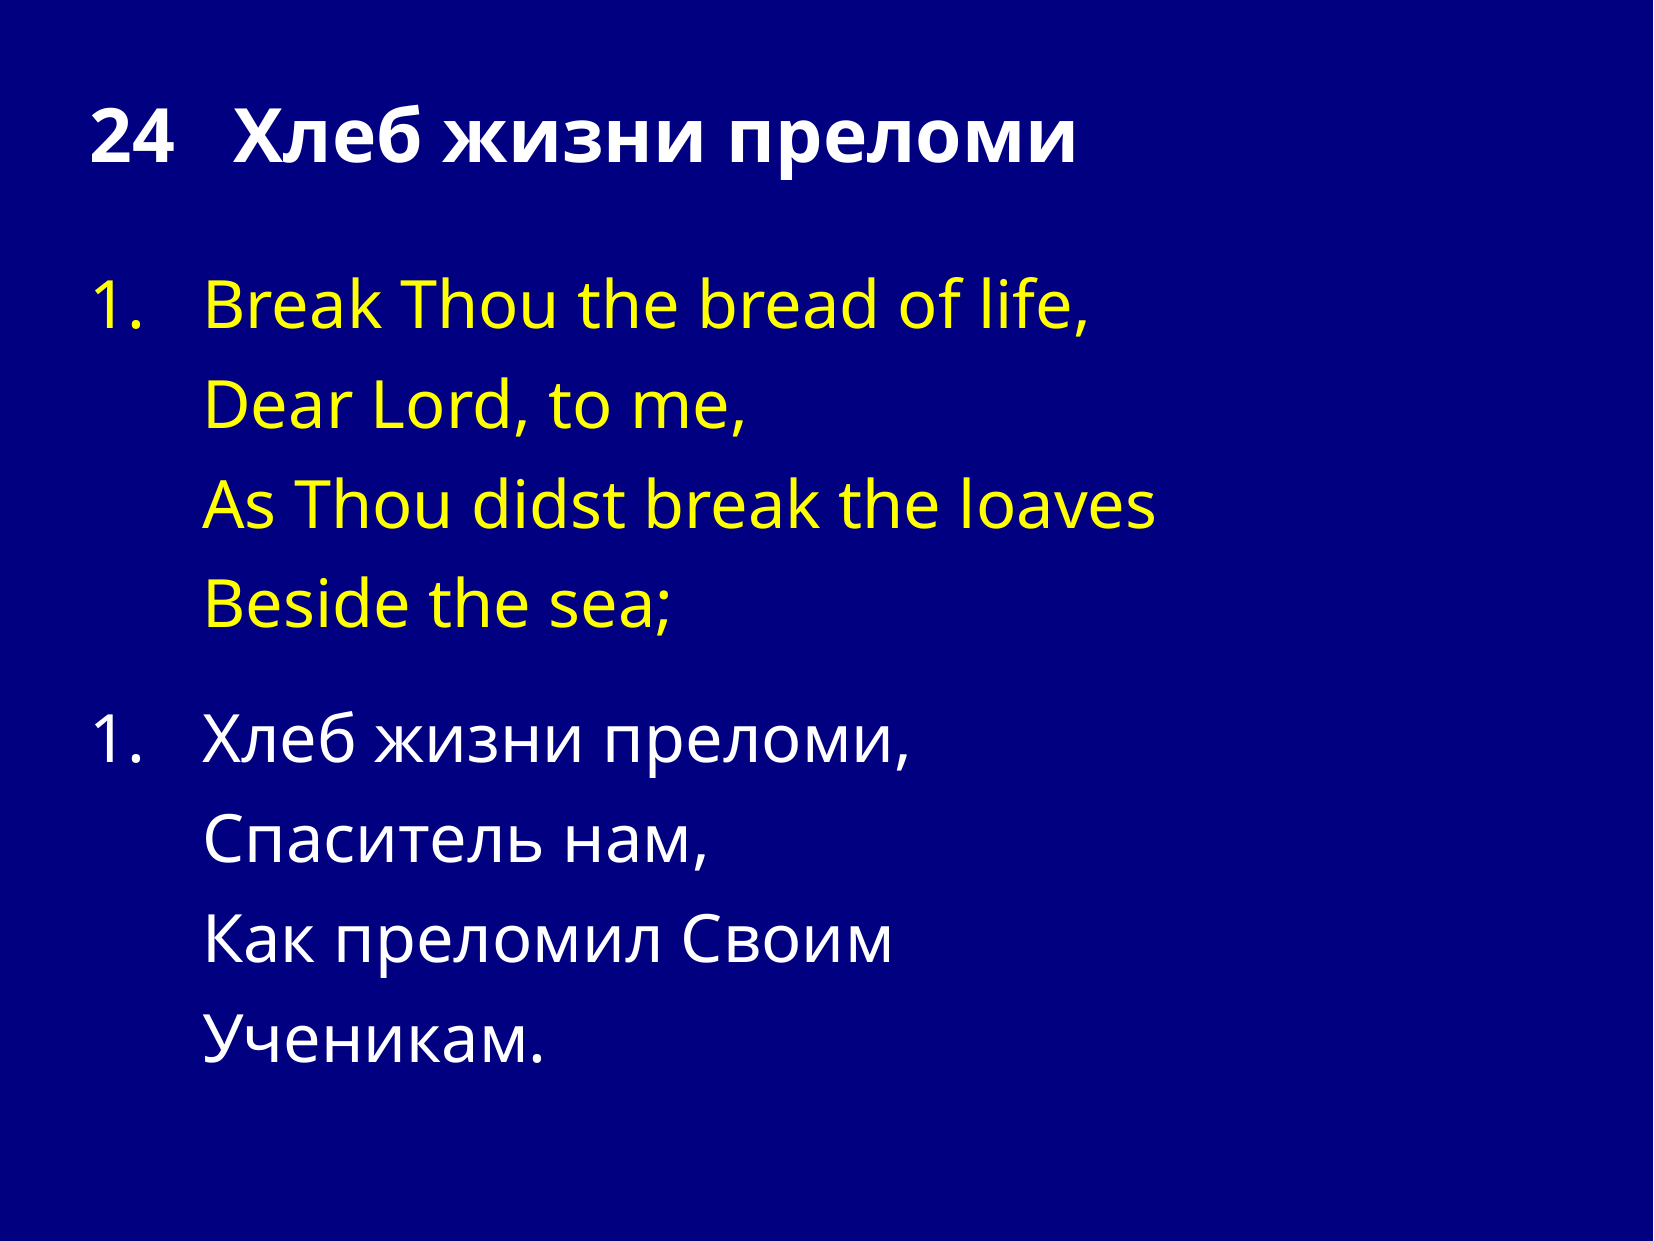

24 Хлеб жизни преломи
1.	Break Thou the bread of life,
	Dear Lord, to me,
	As Thou didst break the loaves
	Beside the sea;
1.	Хлеб жизни преломи,
	Спаситель нам,
	Как преломил Своим
	Ученикам.